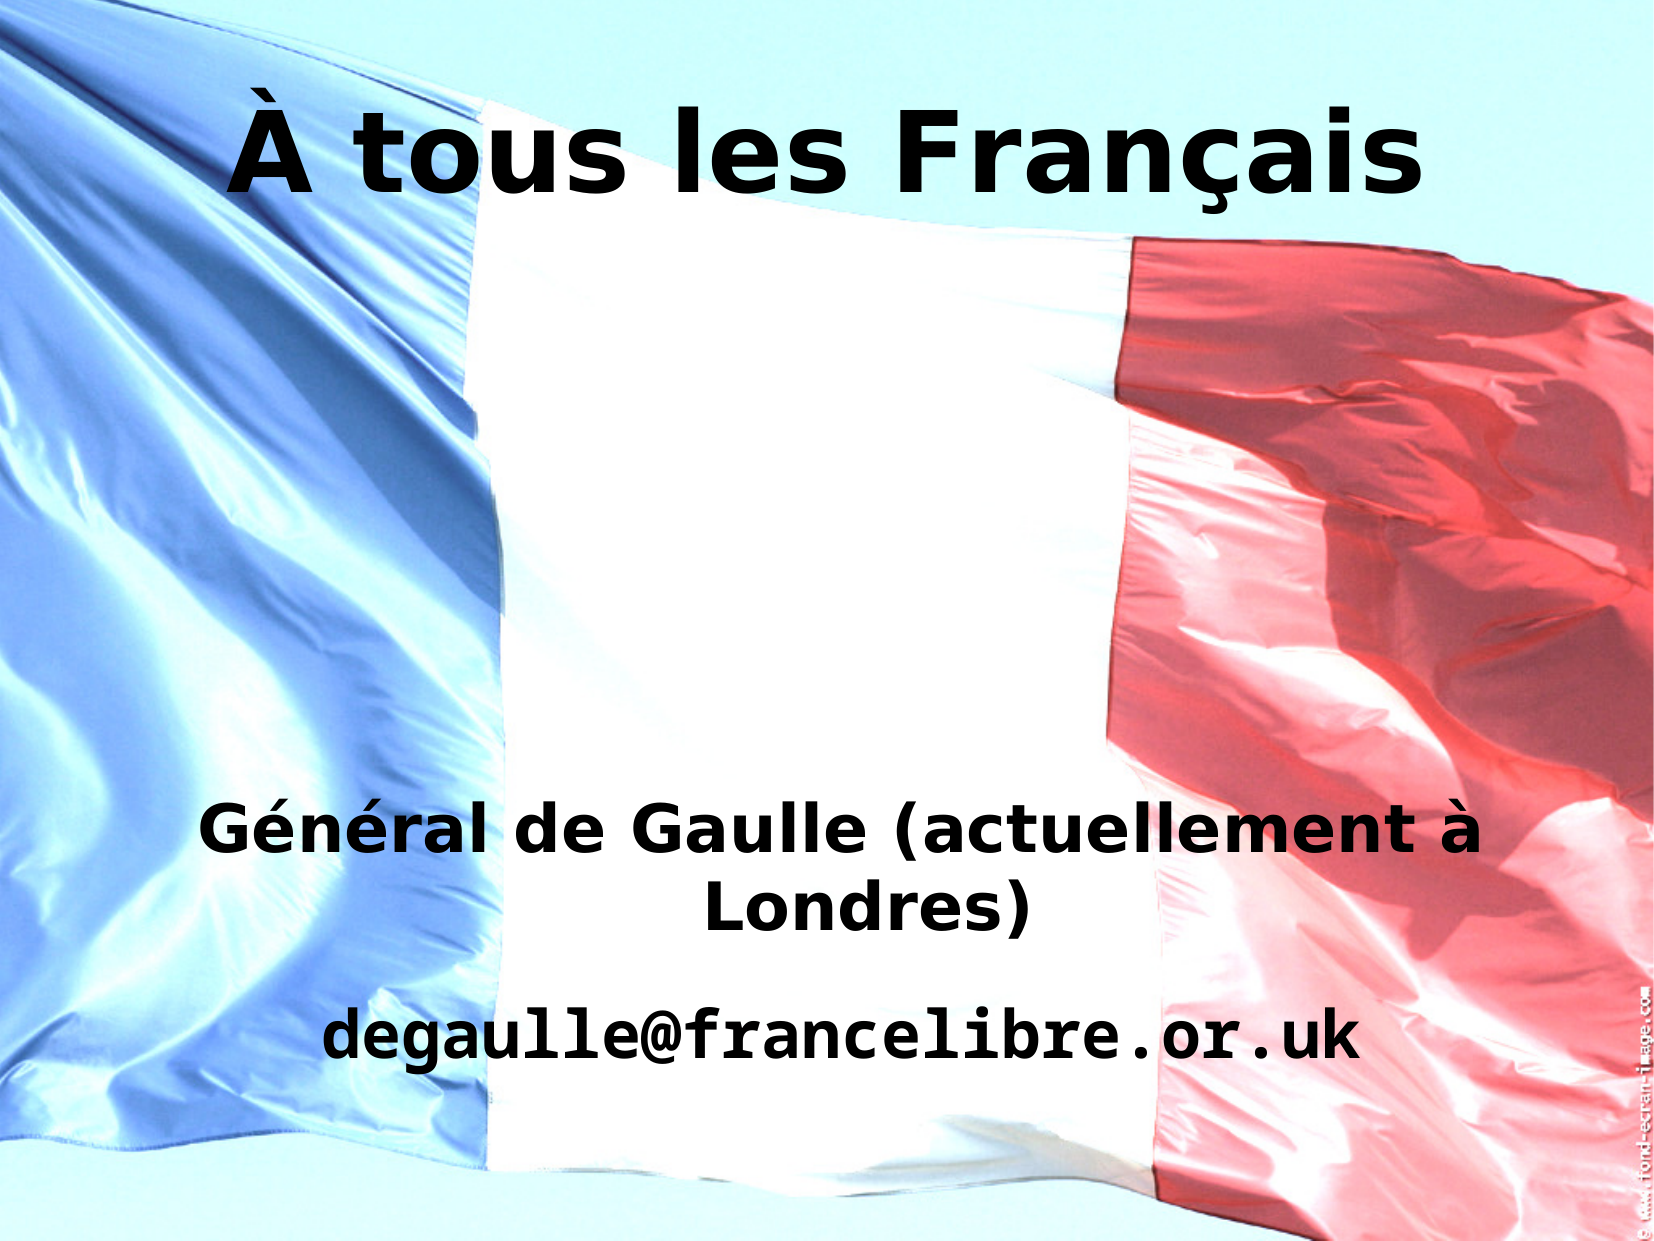

# À tous les Français
Général de Gaulle (actuellement à Londres)
degaulle@francelibre.or.uk